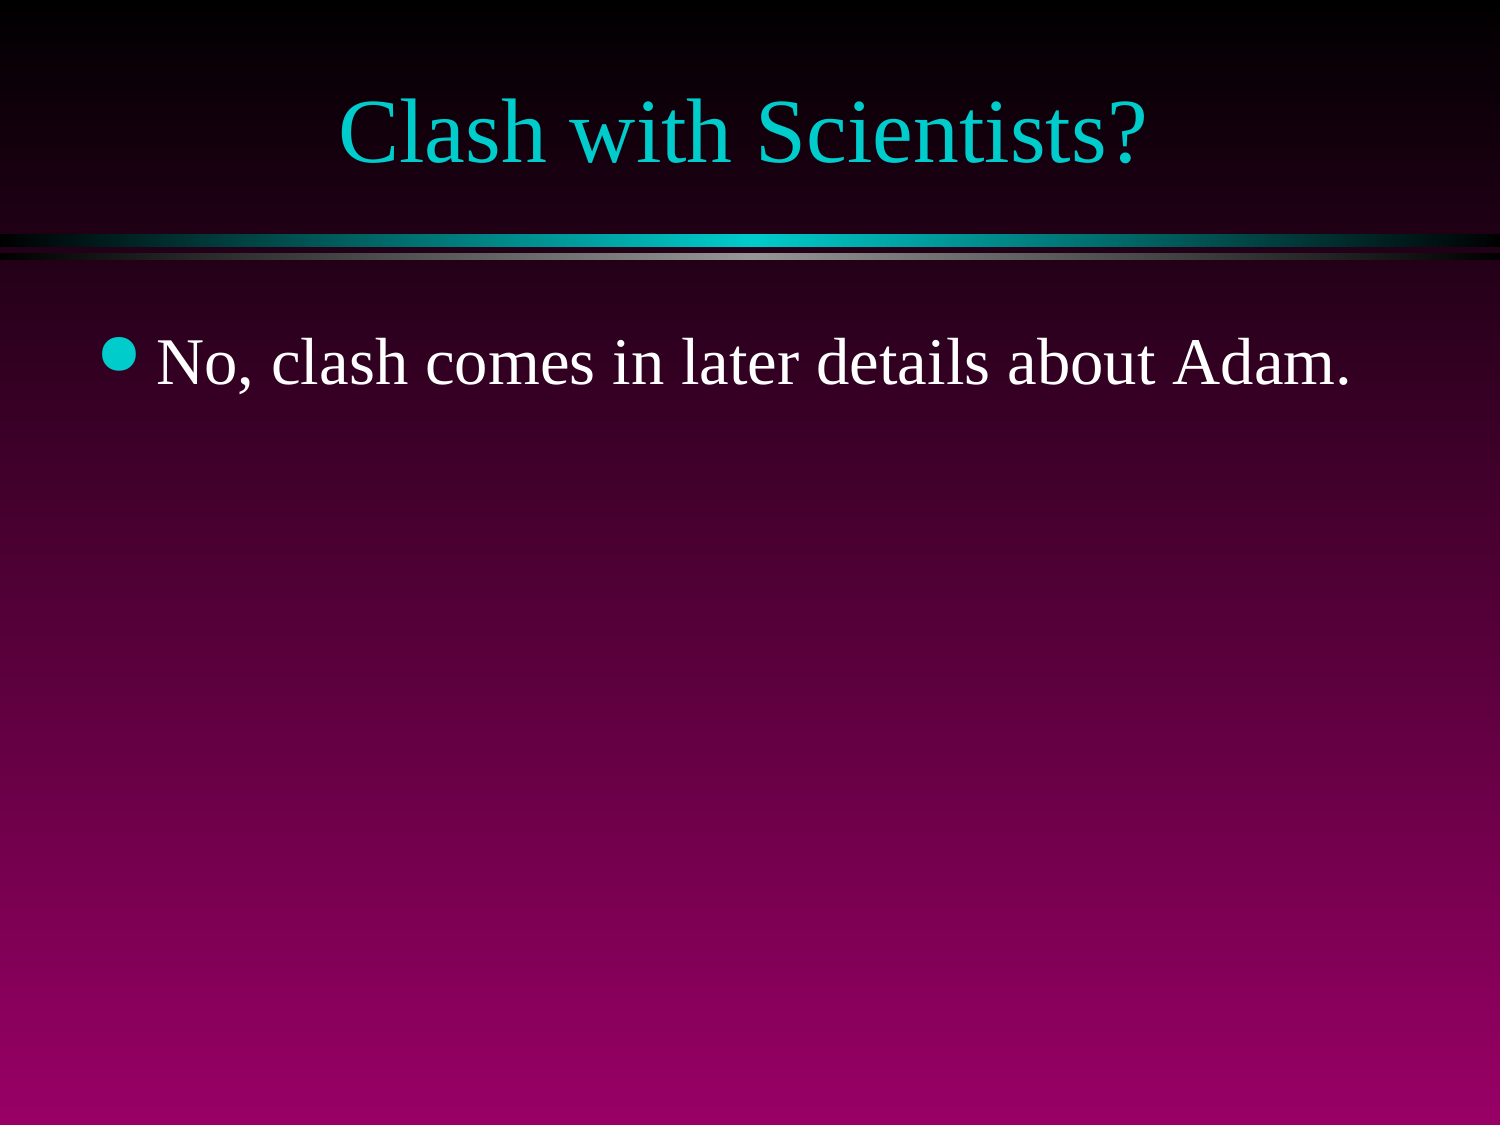

# Clash with Scientists?
No, clash comes in later details about Adam.